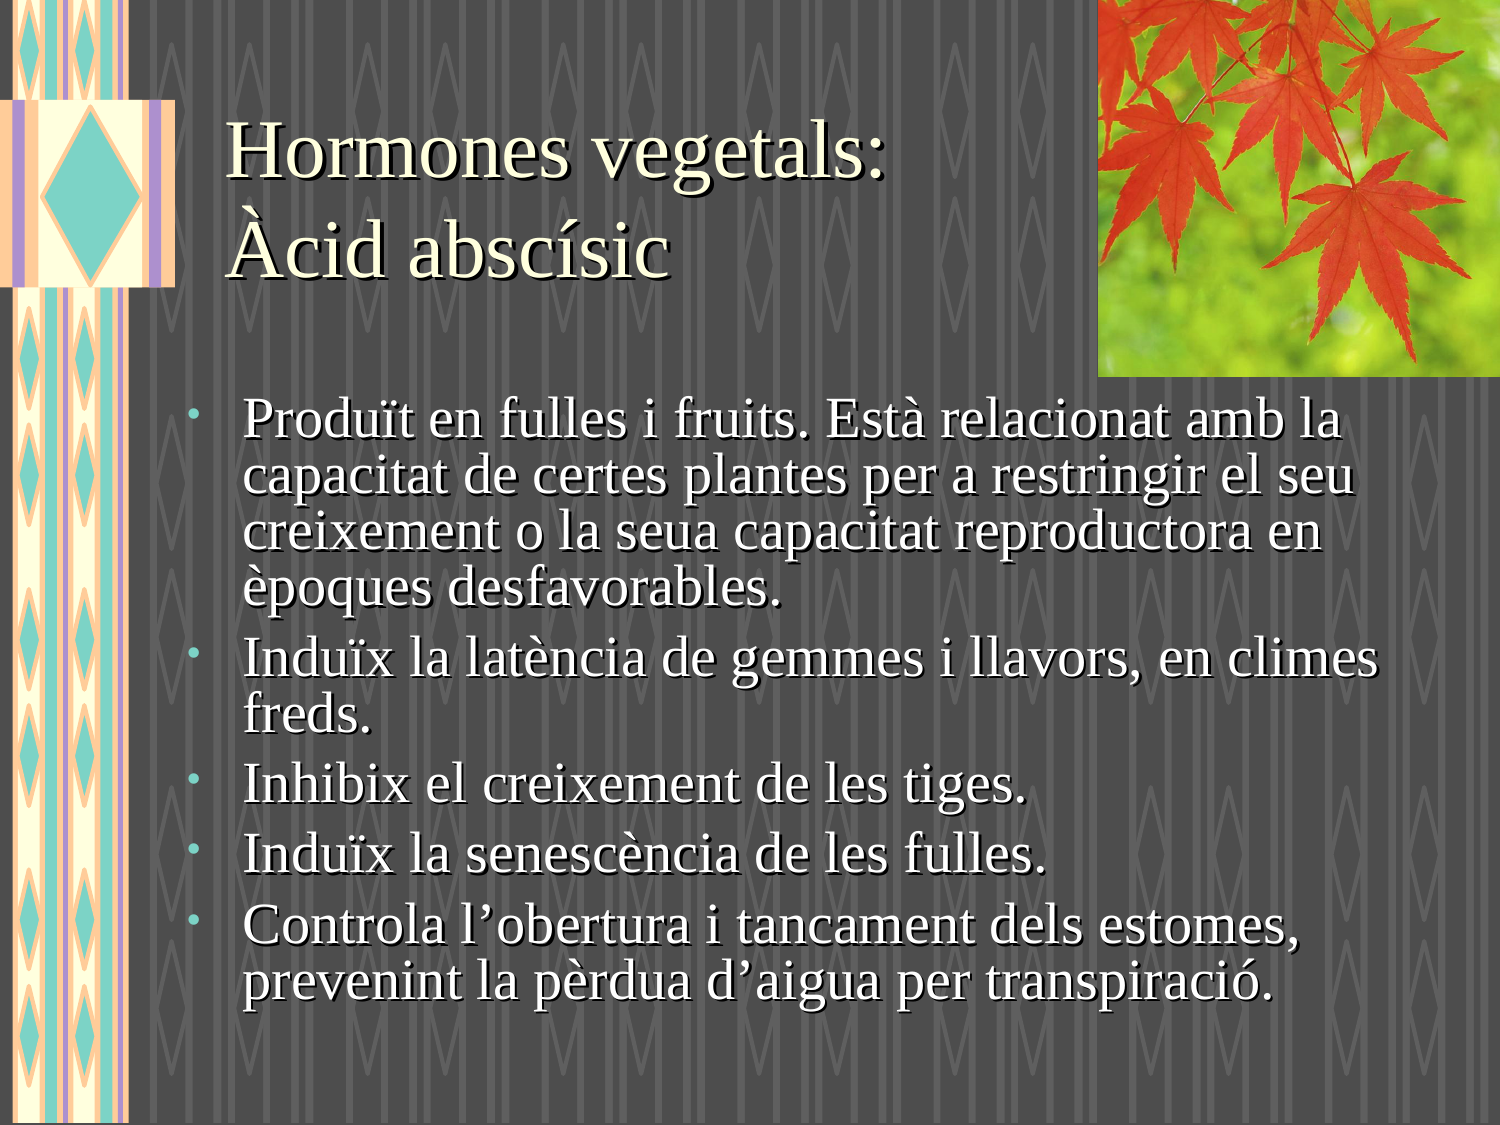

# Hormones vegetals: Àcid abscísic
Produït en fulles i fruits. Està relacionat amb la capacitat de certes plantes per a restringir el seu creixement o la seua capacitat reproductora en èpoques desfavorables.
Induïx la latència de gemmes i llavors, en climes freds.
Inhibix el creixement de les tiges.
Induïx la senescència de les fulles.
Controla l’obertura i tancament dels estomes, prevenint la pèrdua d’aigua per transpiració.